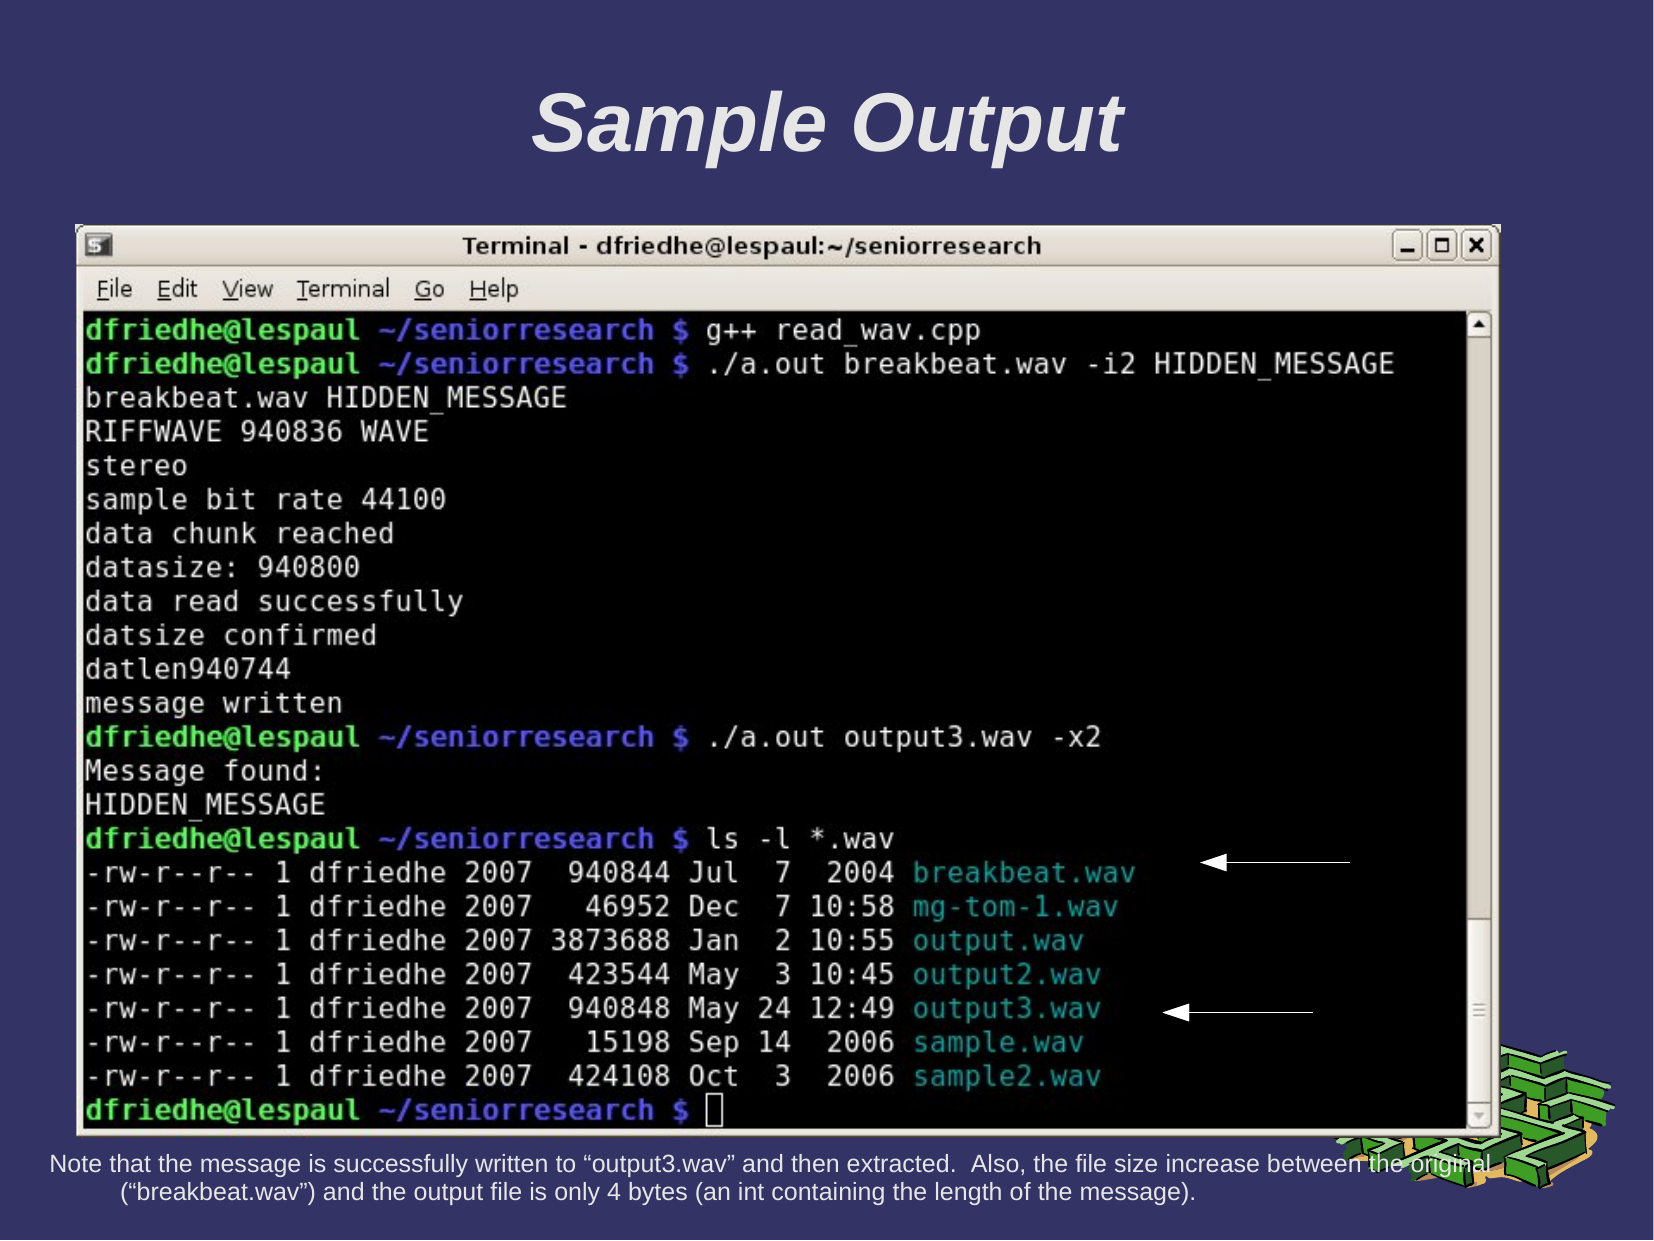

# Sample Output
Note that the message is successfully written to “output3.wav” and then extracted. Also, the file size increase between the original (“breakbeat.wav”) and the output file is only 4 bytes (an int containing the length of the message).